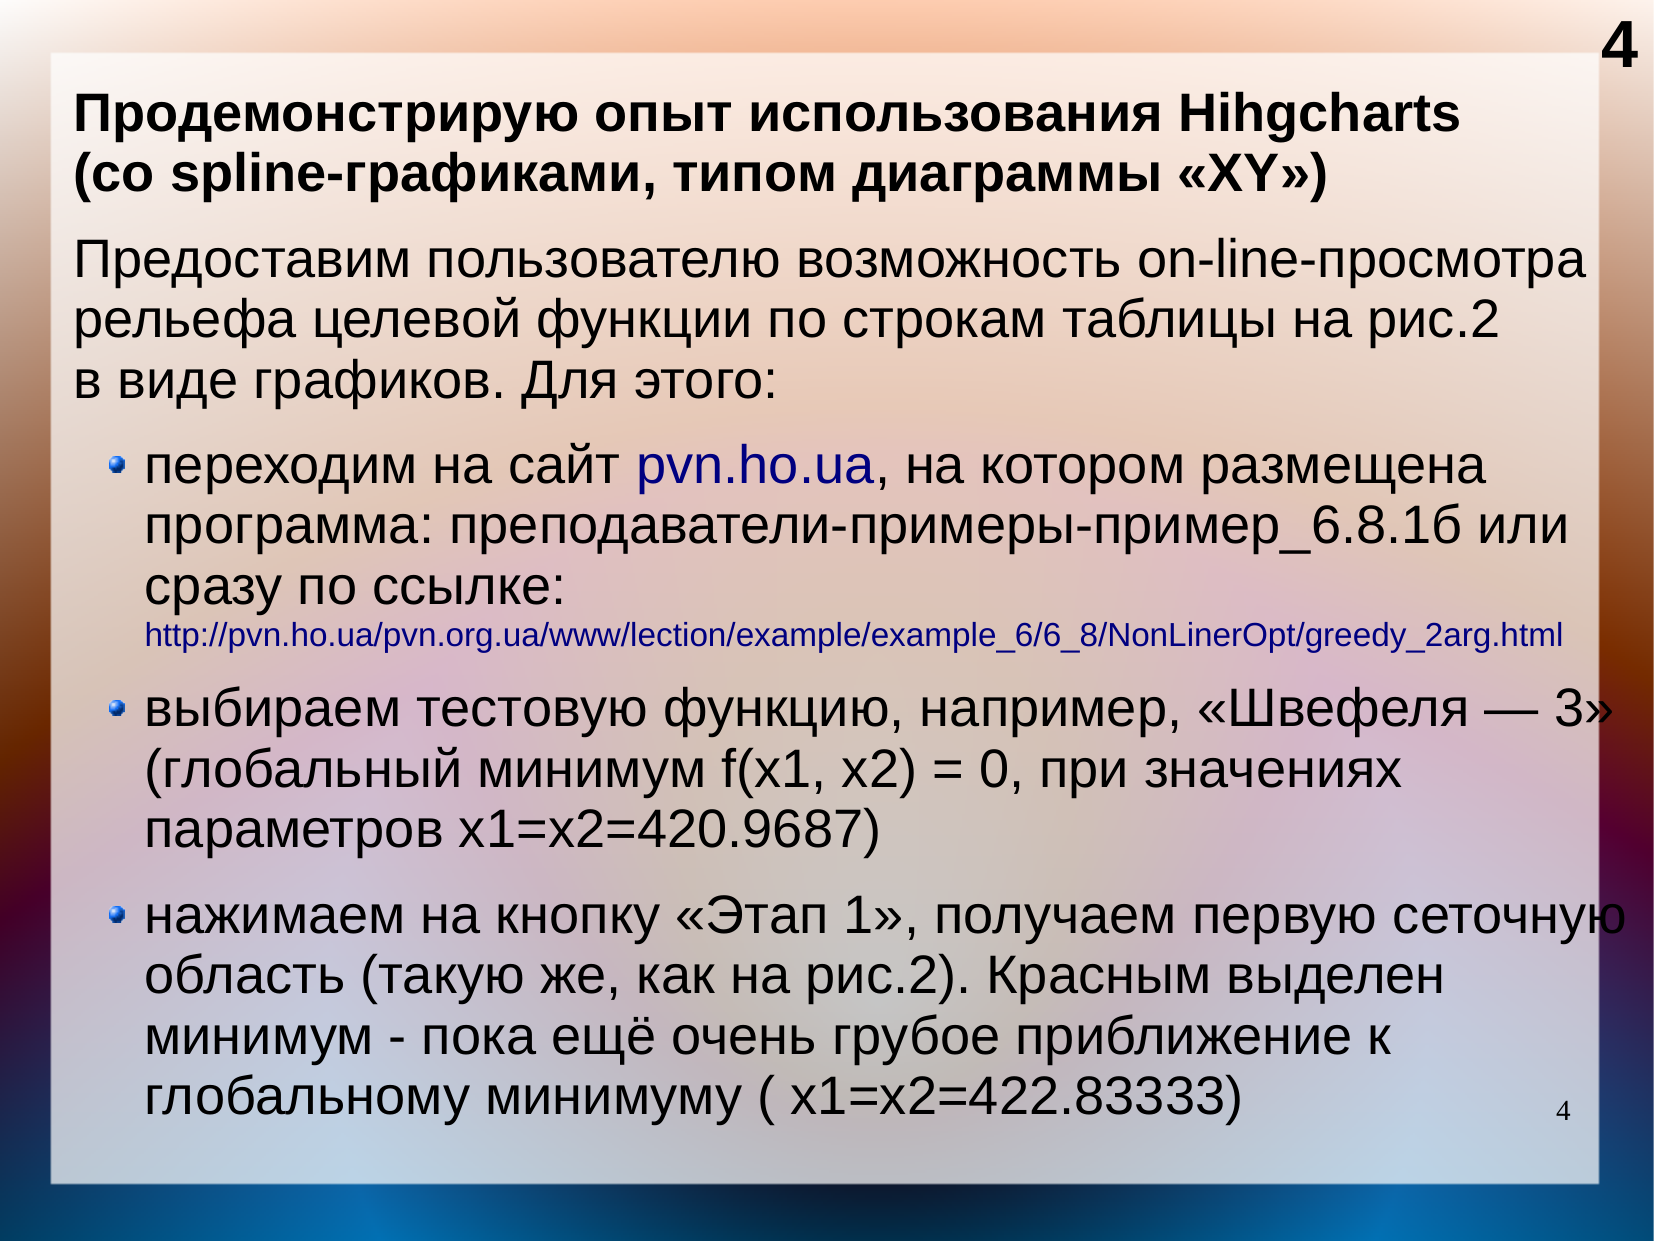

Продемонстрирую опыт использования Hihgcharts
(со spline-графиками, типом диаграммы «XY»)
Предоставим пользователю возможность on-line-просмотра рельефа целевой функции по строкам таблицы на рис.2
в виде графиков. Для этого:
переходим на сайт pvn.ho.ua, на котором размещена программа: преподаватели-примеры-пример_6.8.1б или сразу по ссылке:
http://pvn.ho.ua/pvn.org.ua/www/lection/example/example_6/6_8/NonLinerOpt/greedy_2arg.html
выбираем тестовую функцию, например, «Швефеля — 3» (глобальный минимум f(x1, x2) = 0, при значениях параметров x1=x2=420.9687)
нажимаем на кнопку «Этап 1», получаем первую сеточную область (такую же, как на рис.2). Красным выделен минимум - пока ещё очень грубое приближение к глобальному минимуму ( x1=x2=422.83333)
4